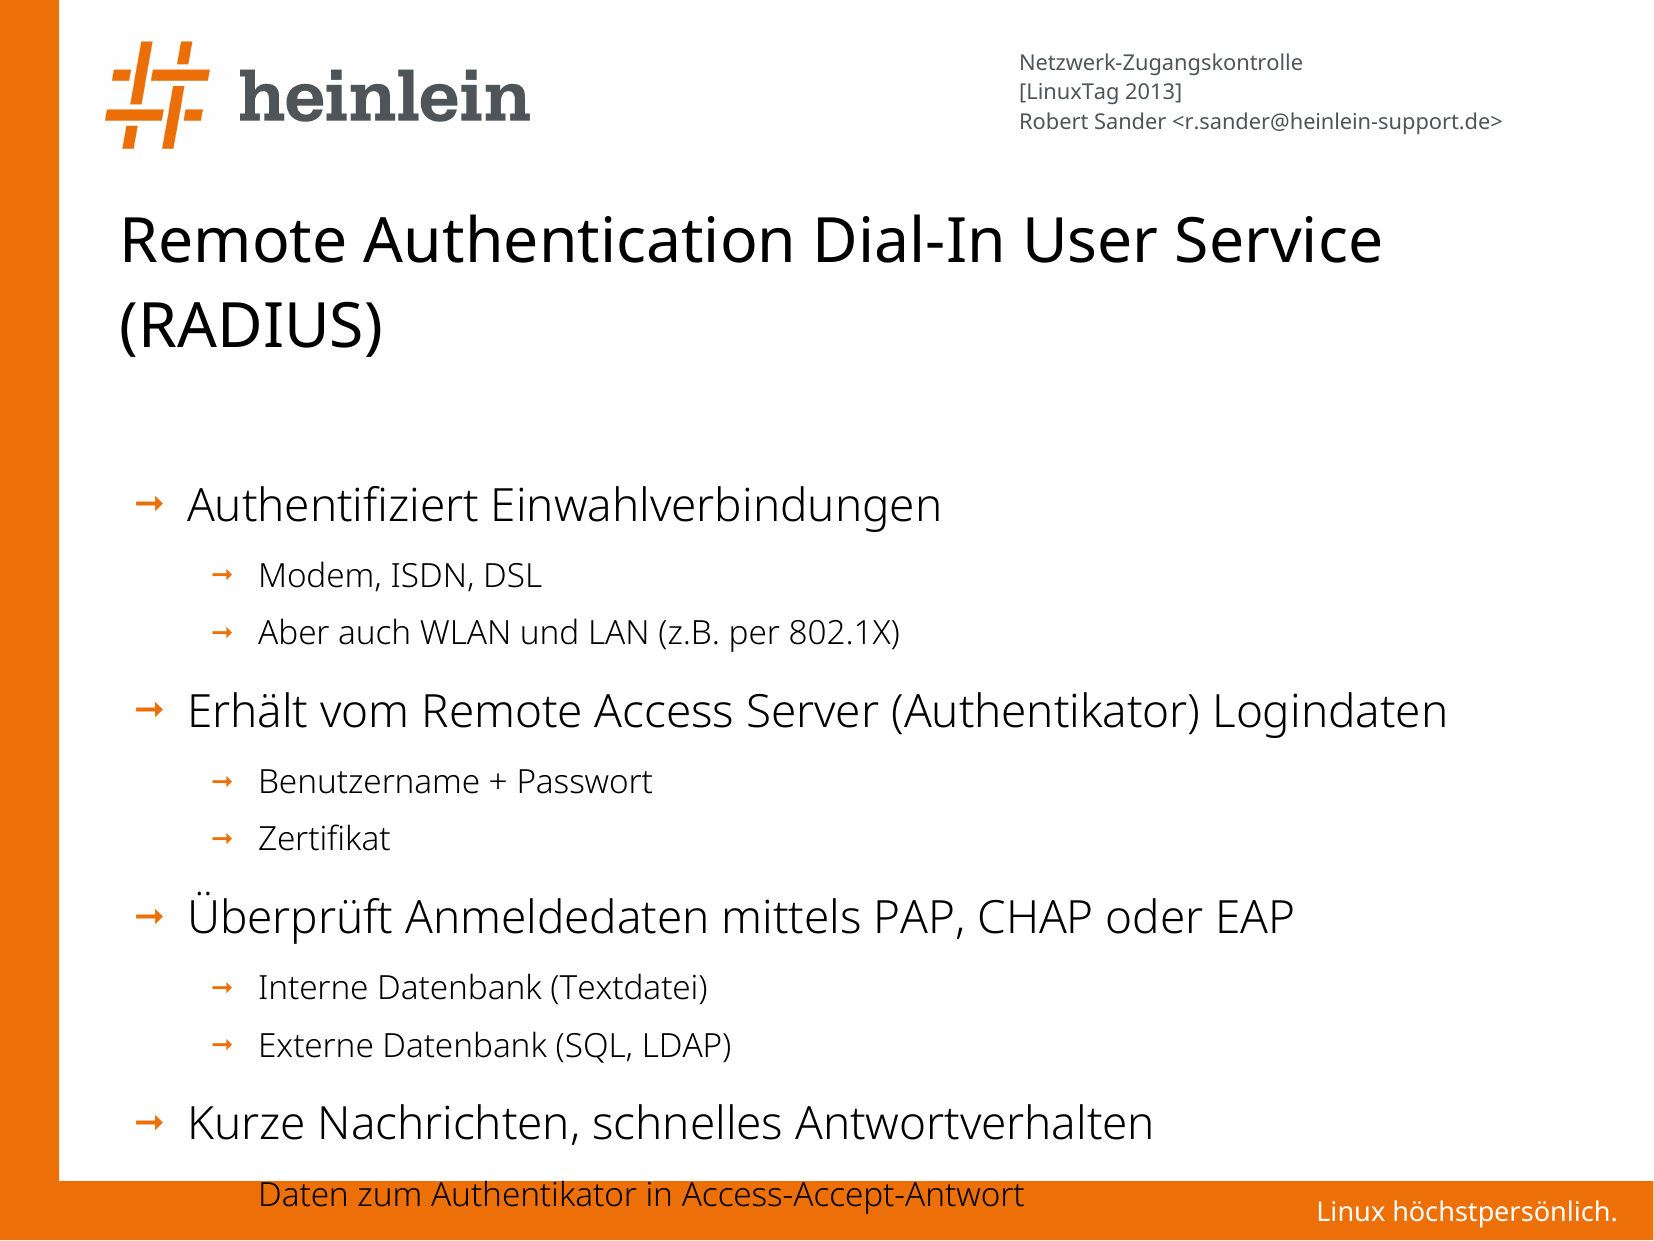

# Remote Authentication Dial-In User Service (RADIUS)
Authentifiziert Einwahlverbindungen
Modem, ISDN, DSL
Aber auch WLAN und LAN (z.B. per 802.1X)
Erhält vom Remote Access Server (Authentikator) Logindaten
Benutzername + Passwort
Zertifikat
Überprüft Anmeldedaten mittels PAP, CHAP oder EAP
Interne Datenbank (Textdatei)
Externe Datenbank (SQL, LDAP)
Kurze Nachrichten, schnelles Antwortverhalten
Daten zum Authentikator in Access-Accept-Antwort